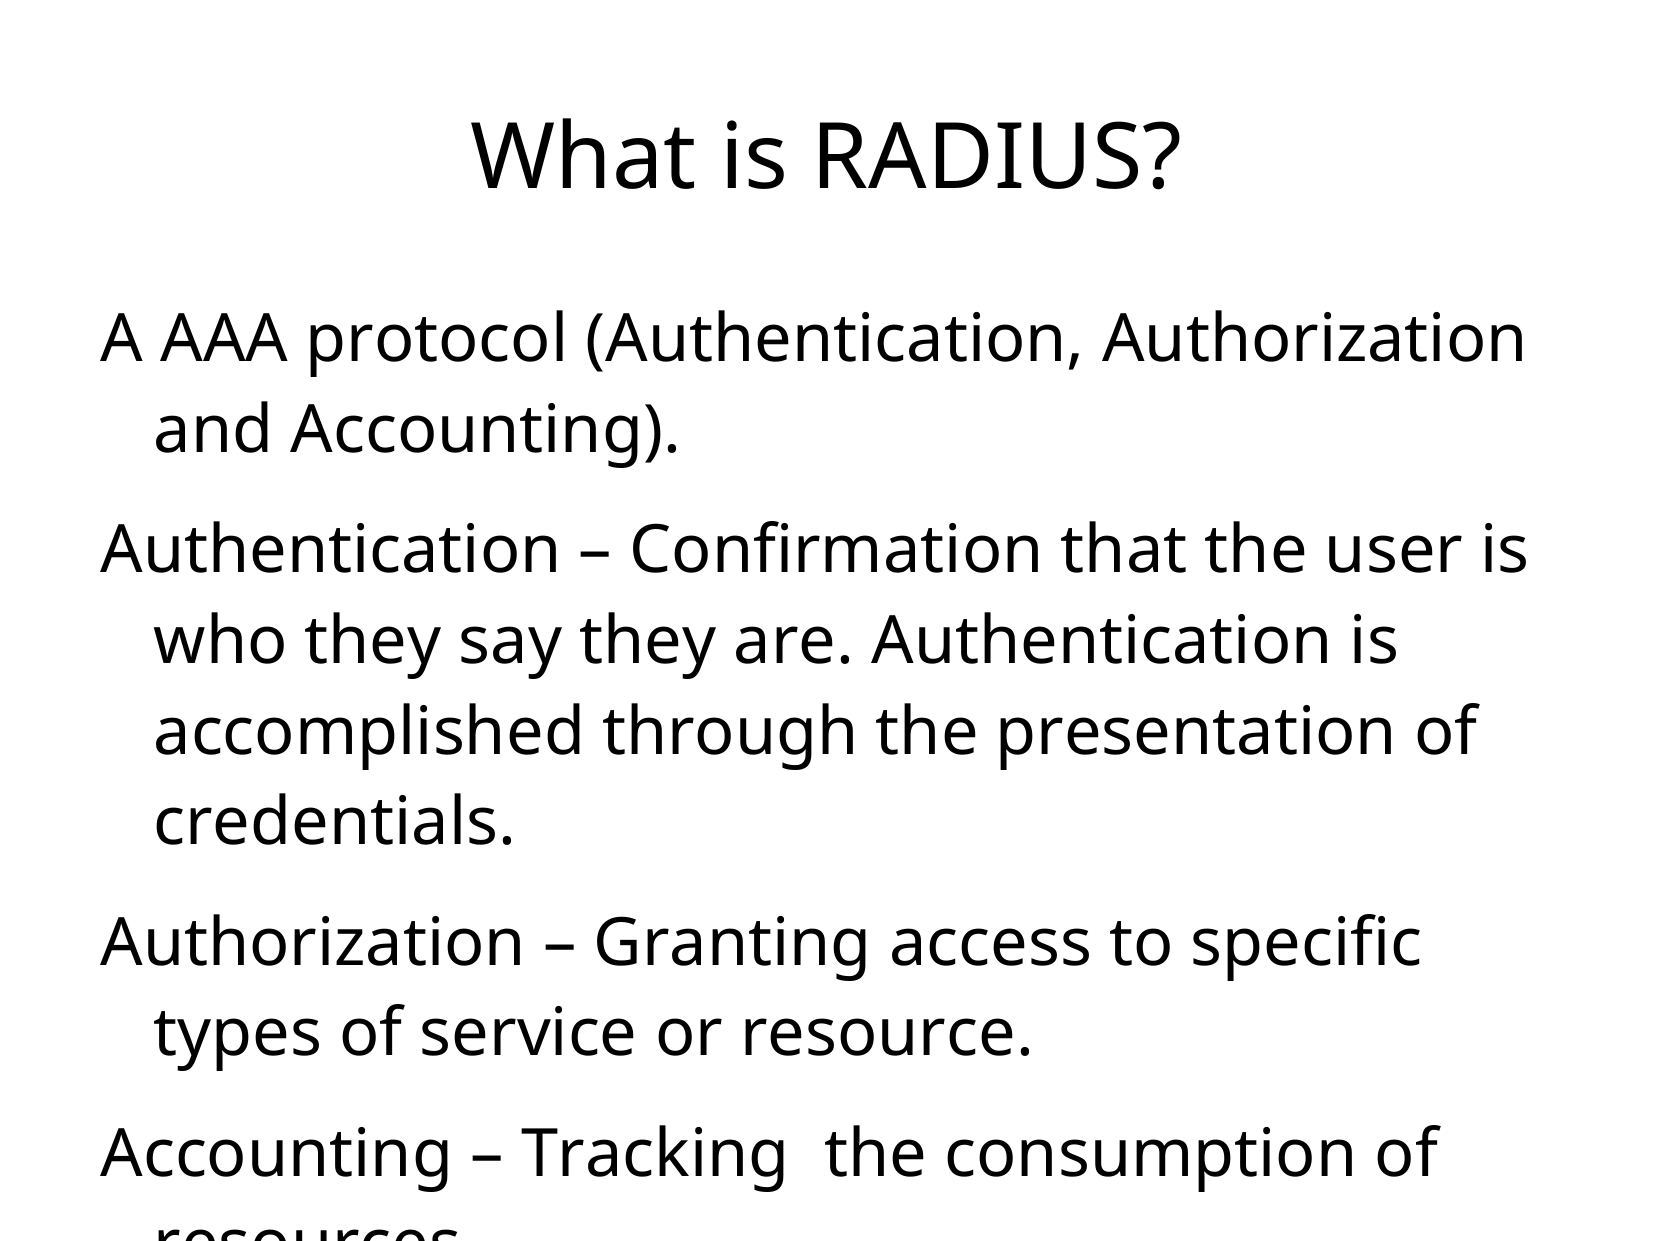

# What is RADIUS?
A AAA protocol (Authentication, Authorization and Accounting).
Authentication – Confirmation that the user is who they say they are. Authentication is accomplished through the presentation of credentials.
Authorization – Granting access to specific types of service or resource.
Accounting – Tracking the consumption of resources.